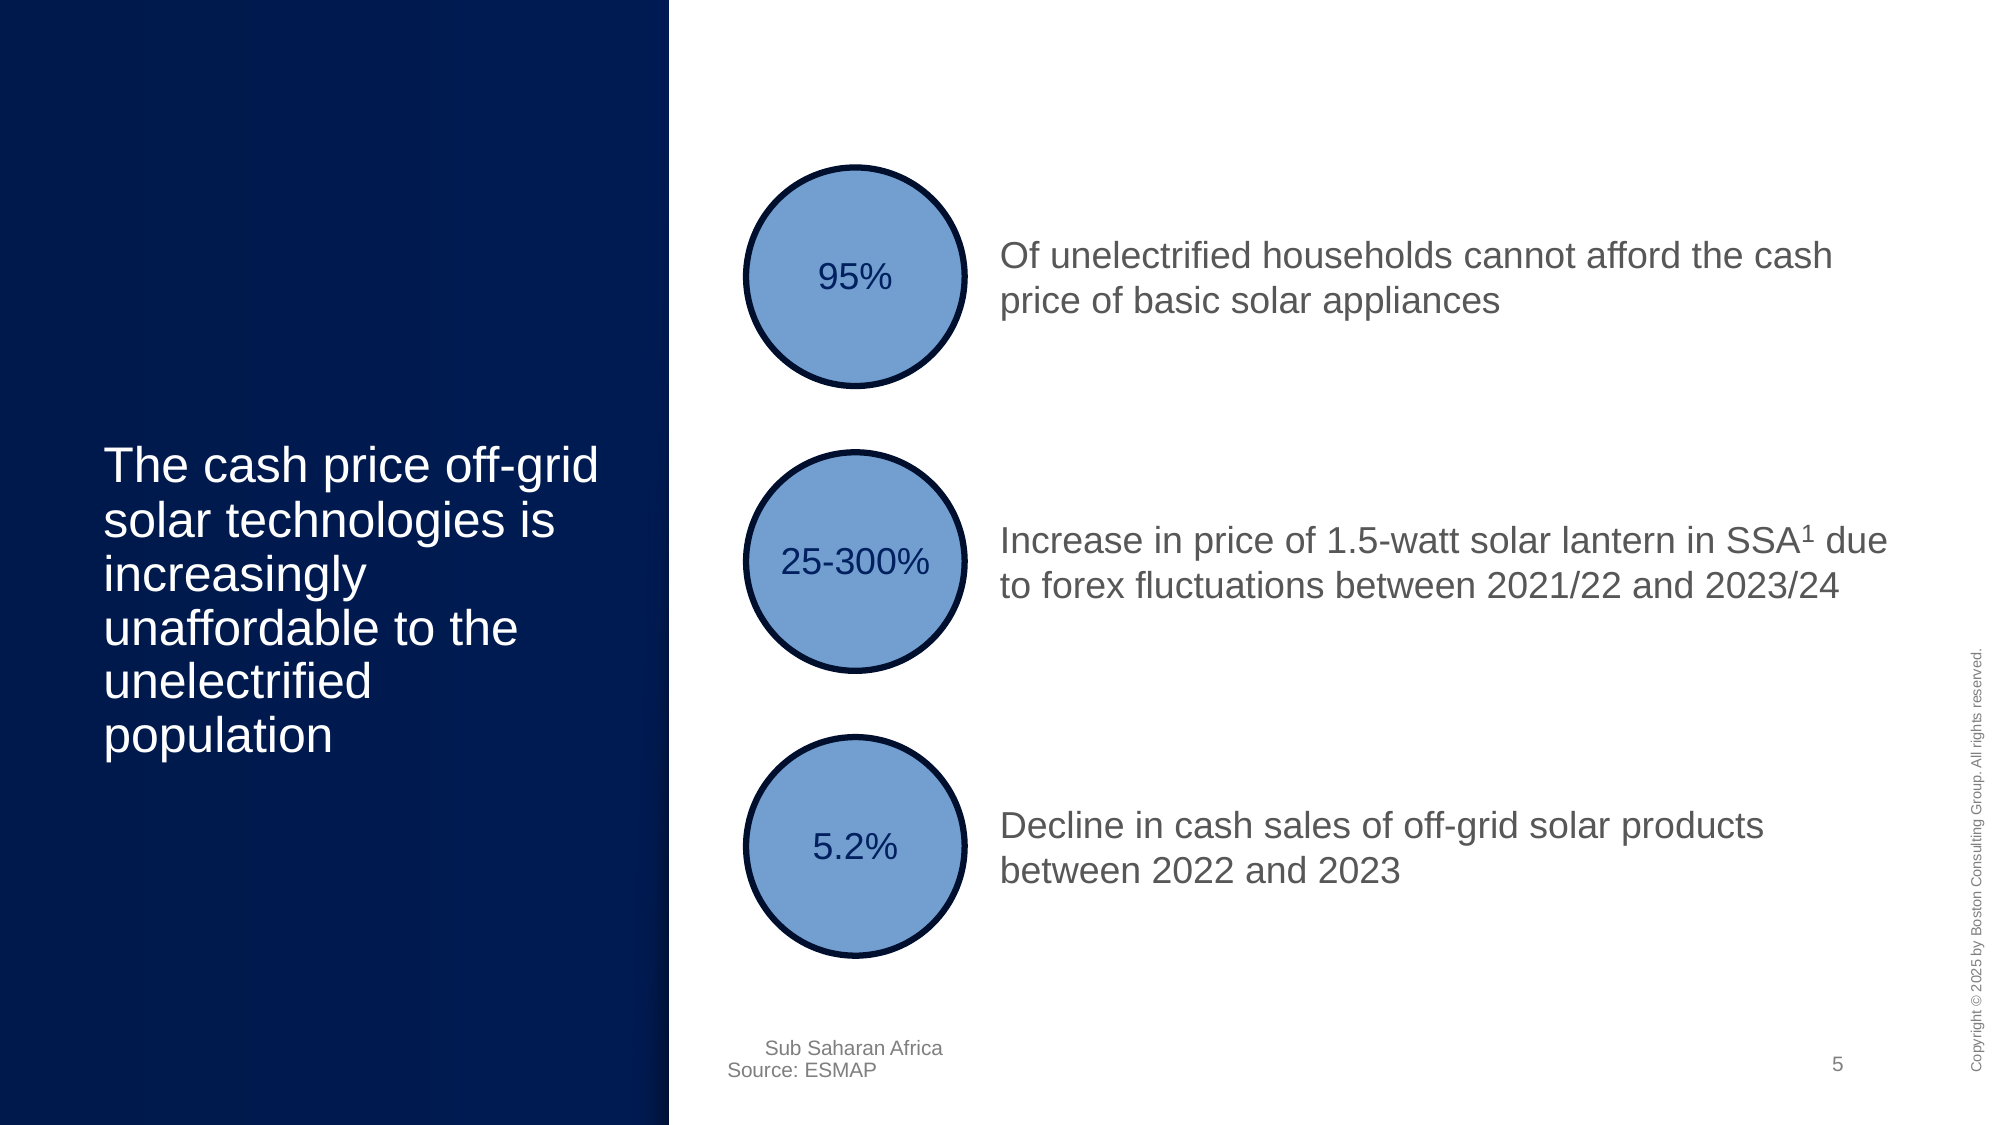

95%
Of unelectrified households cannot afford the cash price of basic solar appliances
# The cash price off-grid solar technologies is increasingly unaffordable to the unelectrified population
25-300%
Increase in price of 1.5-watt solar lantern in SSA1 due to forex fluctuations between 2021/22 and 2023/24
5.2%
Decline in cash sales of off-grid solar products between 2022 and 2023
Sub Saharan Africa
Source: ESMAP